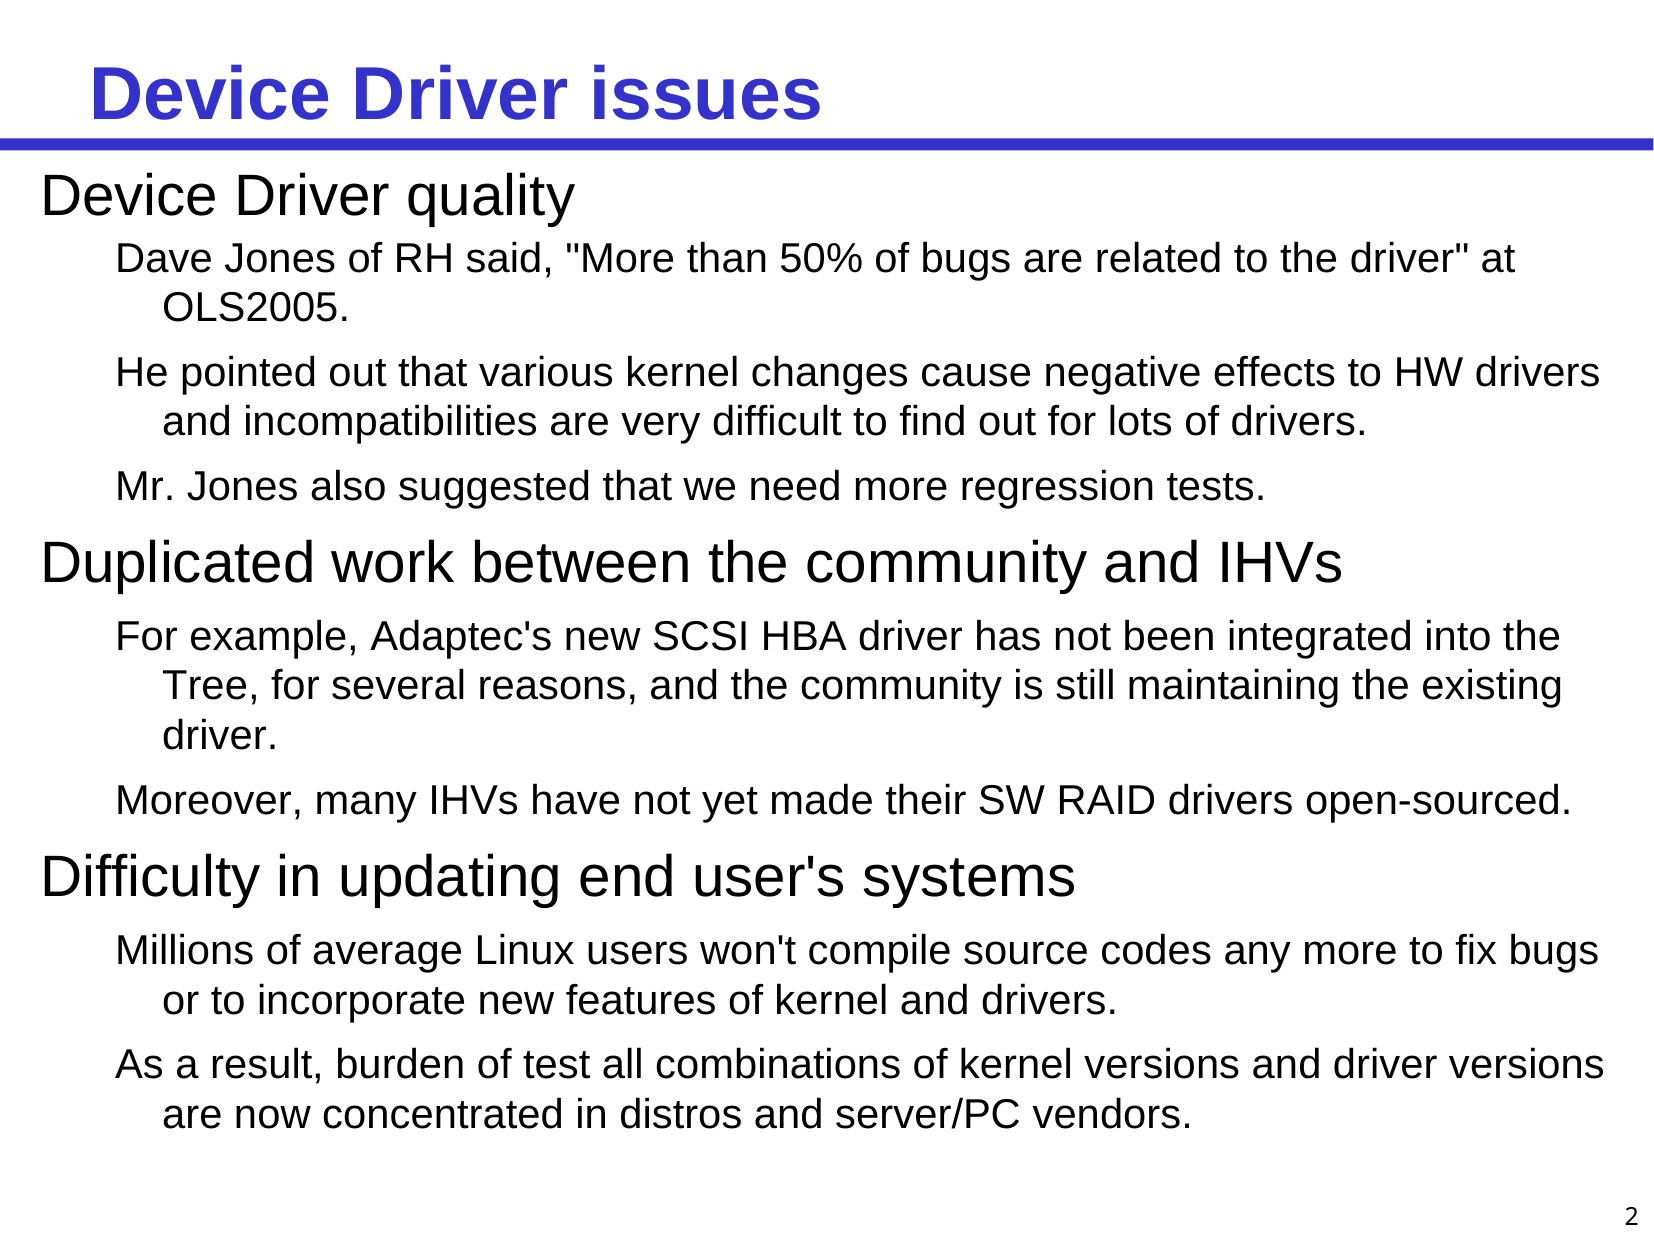

# Device Driver issues
Device Driver quality
Dave Jones of RH said, "More than 50% of bugs are related to the driver" at OLS2005.
He pointed out that various kernel changes cause negative effects to HW drivers and incompatibilities are very difficult to find out for lots of drivers.
Mr. Jones also suggested that we need more regression tests.
Duplicated work between the community and IHVs
For example, Adaptec's new SCSI HBA driver has not been integrated into the Tree, for several reasons, and the community is still maintaining the existing driver.
Moreover, many IHVs have not yet made their SW RAID drivers open-sourced.
Difficulty in updating end user's systems
Millions of average Linux users won't compile source codes any more to fix bugs or to incorporate new features of kernel and drivers.
As a result, burden of test all combinations of kernel versions and driver versions are now concentrated in distros and server/PC vendors.